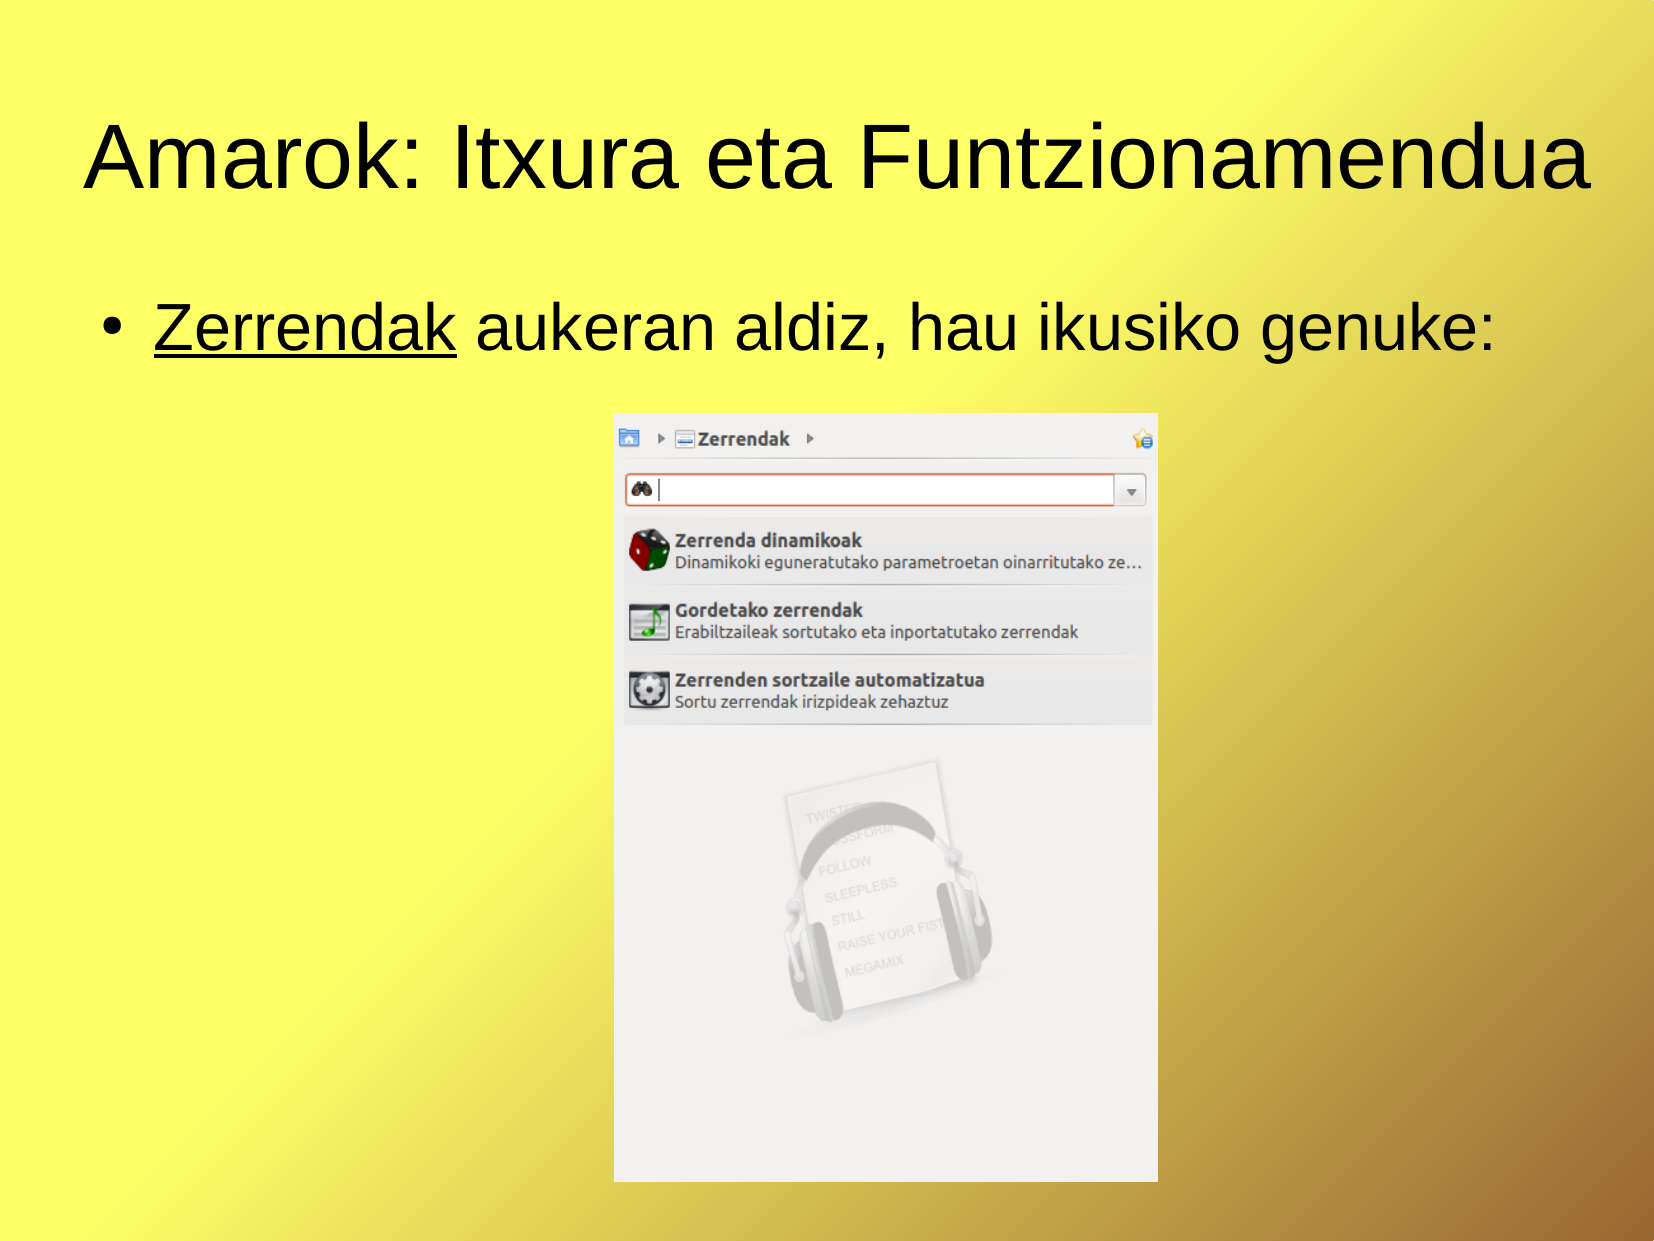

# Amarok: Itxura eta Funtzionamendua
Zerrendak aukeran aldiz, hau ikusiko genuke: